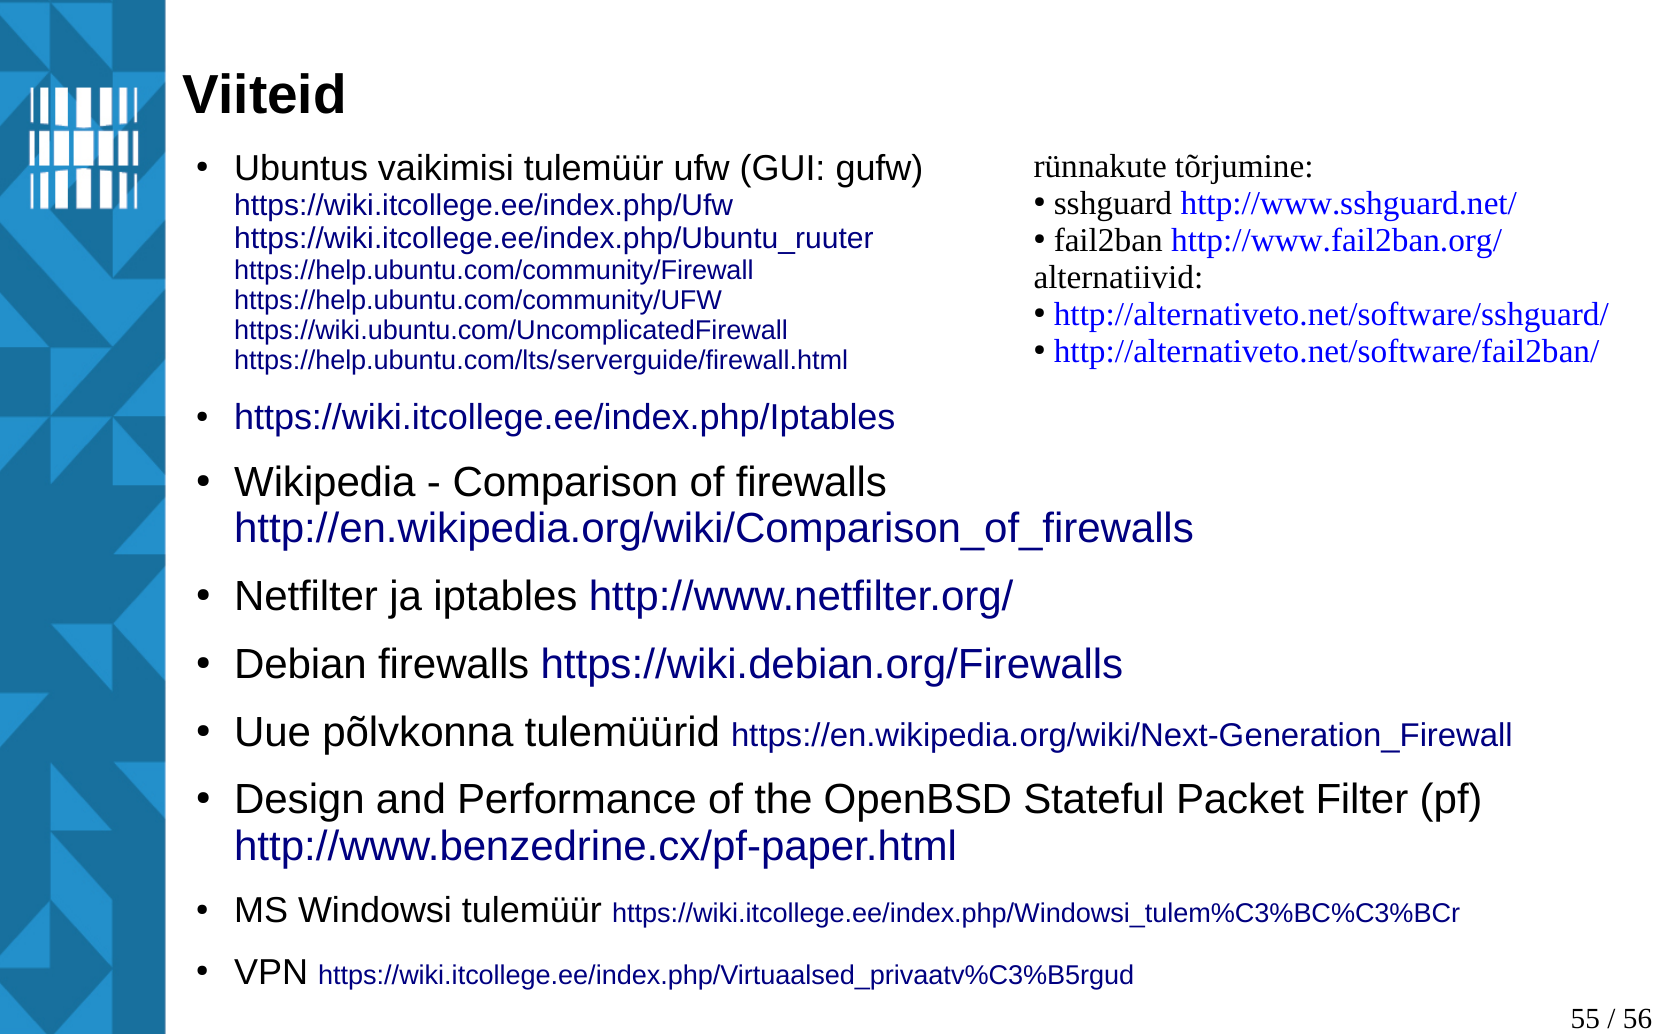

# Viiteid
Ubuntus vaikimisi tulemüür ufw (GUI: gufw)
https://wiki.itcollege.ee/index.php/Ufw
https://wiki.itcollege.ee/index.php/Ubuntu_ruuter
https://help.ubuntu.com/community/Firewall
https://help.ubuntu.com/community/UFW
https://wiki.ubuntu.com/UncomplicatedFirewall
https://help.ubuntu.com/lts/serverguide/firewall.html
https://wiki.itcollege.ee/index.php/Iptables
Wikipedia - Comparison of firewalls http://en.wikipedia.org/wiki/Comparison_of_firewalls
Netfilter ja iptables http://www.netfilter.org/
Debian firewalls https://wiki.debian.org/Firewalls
Uue põlvkonna tulemüürid https://en.wikipedia.org/wiki/Next-Generation_Firewall
Design and Performance of the OpenBSD Stateful Packet Filter (pf) http://www.benzedrine.cx/pf-paper.html
MS Windowsi tulemüür https://wiki.itcollege.ee/index.php/Windowsi_tulem%C3%BC%C3%BCr
VPN https://wiki.itcollege.ee/index.php/Virtuaalsed_privaatv%C3%B5rgud
rünnakute tõrjumine:
 sshguard http://www.sshguard.net/
 fail2ban http://www.fail2ban.org/
alternatiivid:
 http://alternativeto.net/software/sshguard/
 http://alternativeto.net/software/fail2ban/
55